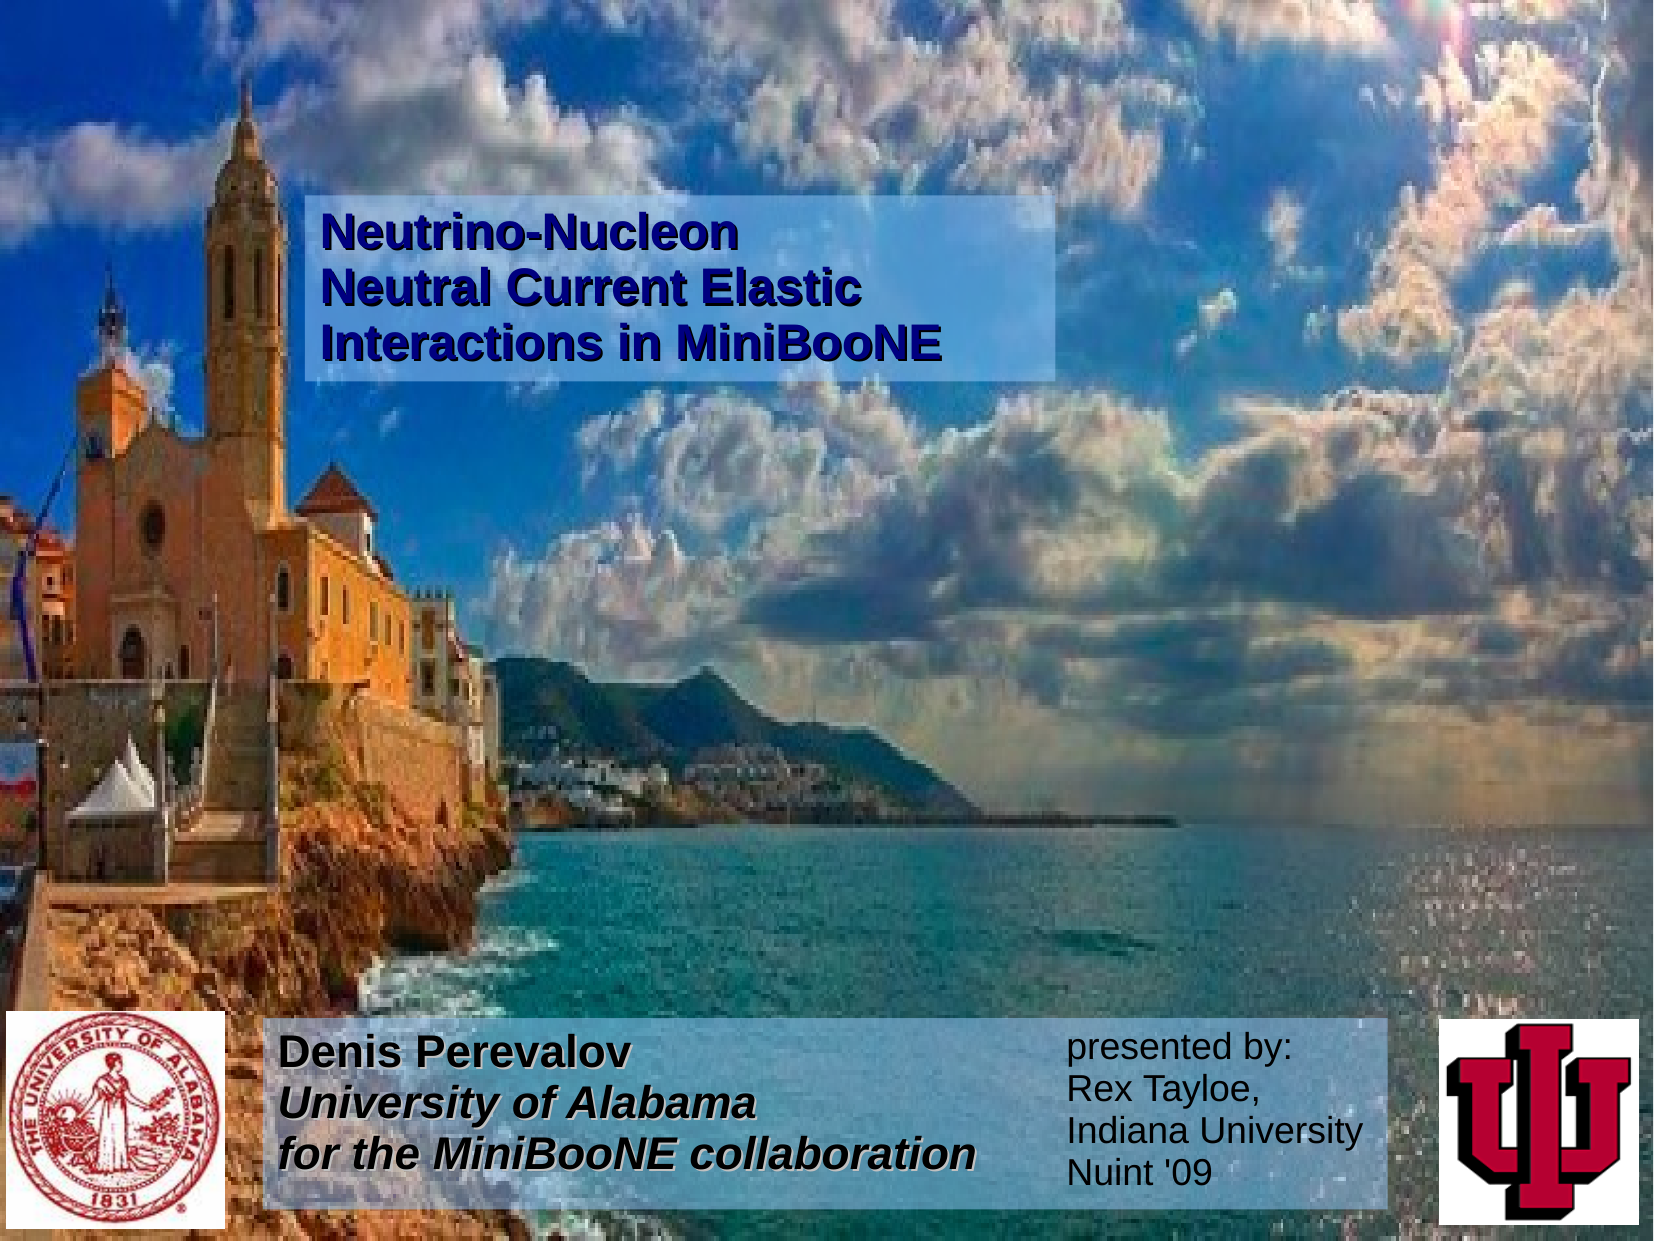

Neutrino-Nucleon
Neutral Current Elastic
Interactions in MiniBooNE
Denis Perevalov
University of Alabama
for the MiniBooNE collaboration
presented by:
Rex Tayloe,
Indiana University
Nuint '09